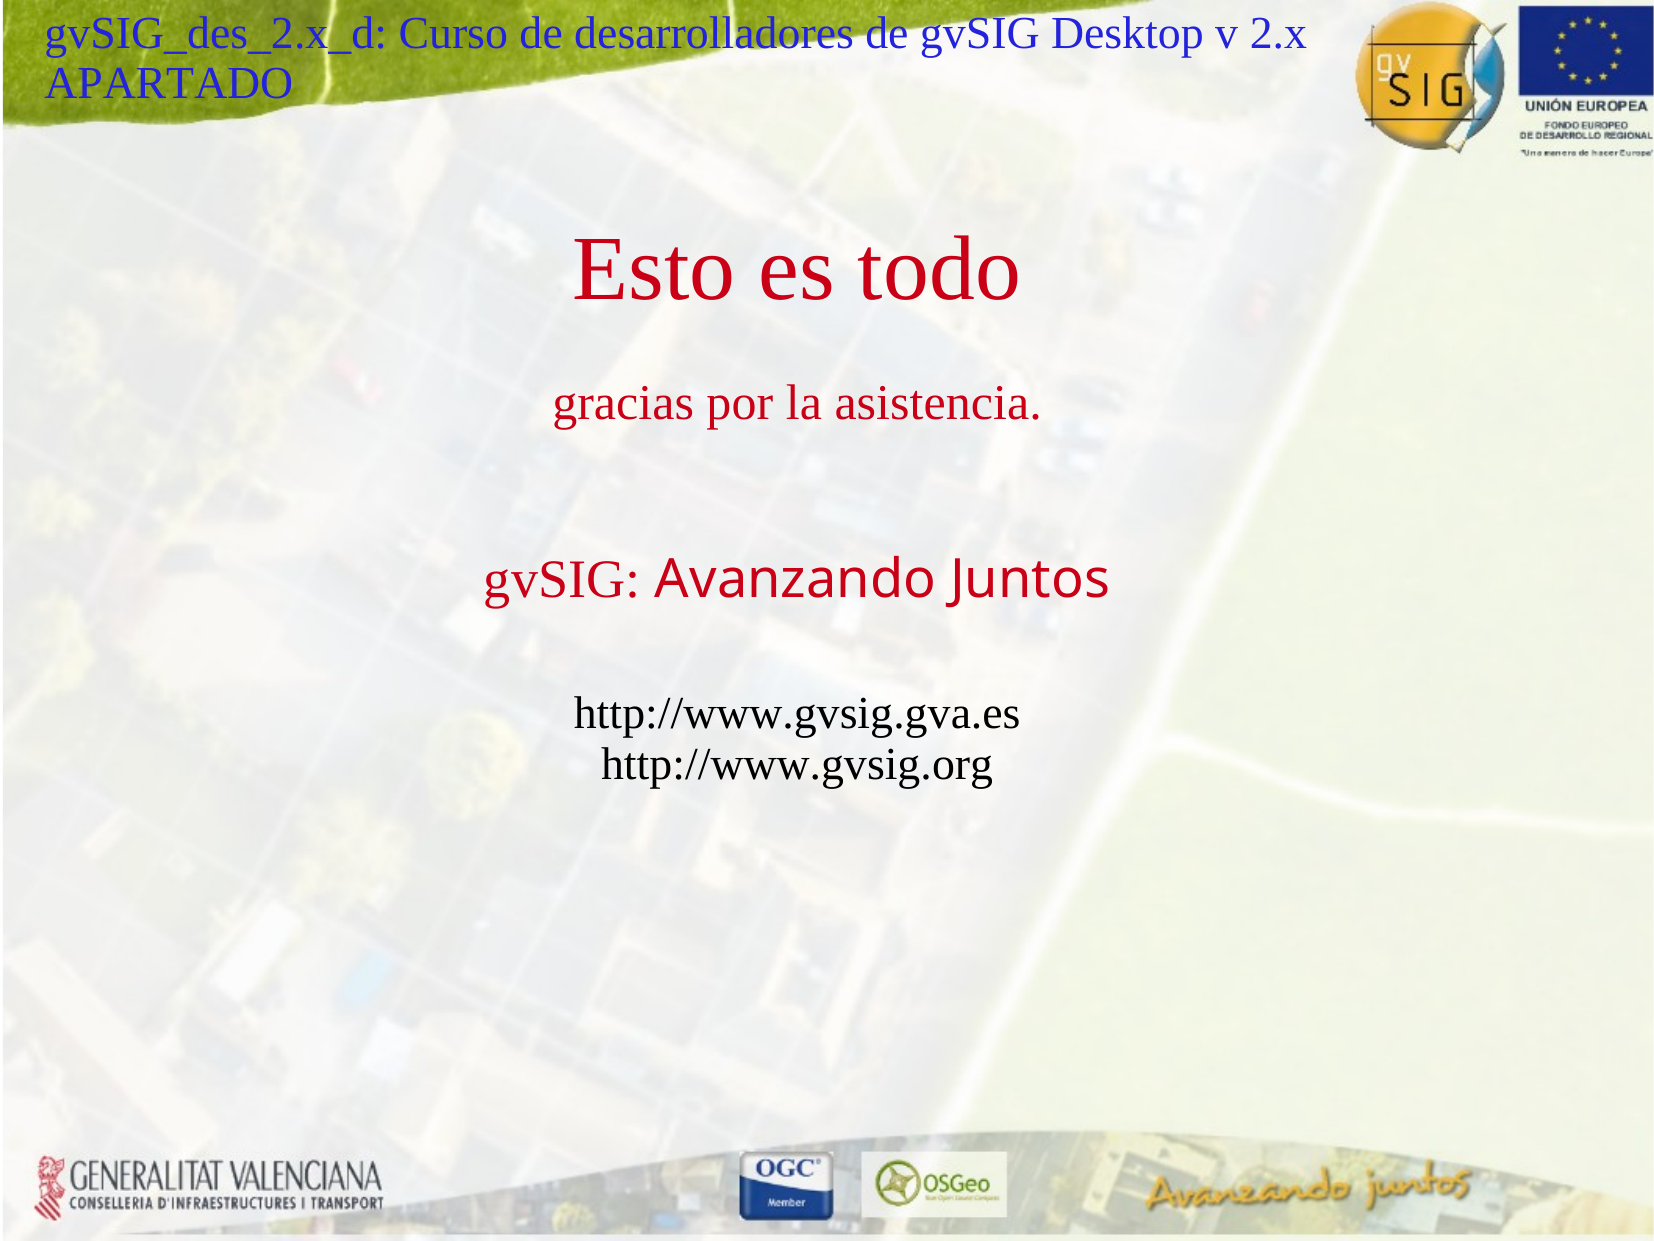

Esto es todo
gracias por la asistencia.
gvSIG: Avanzando Juntos
http://www.gvsig.gva.es
http://www.gvsig.org